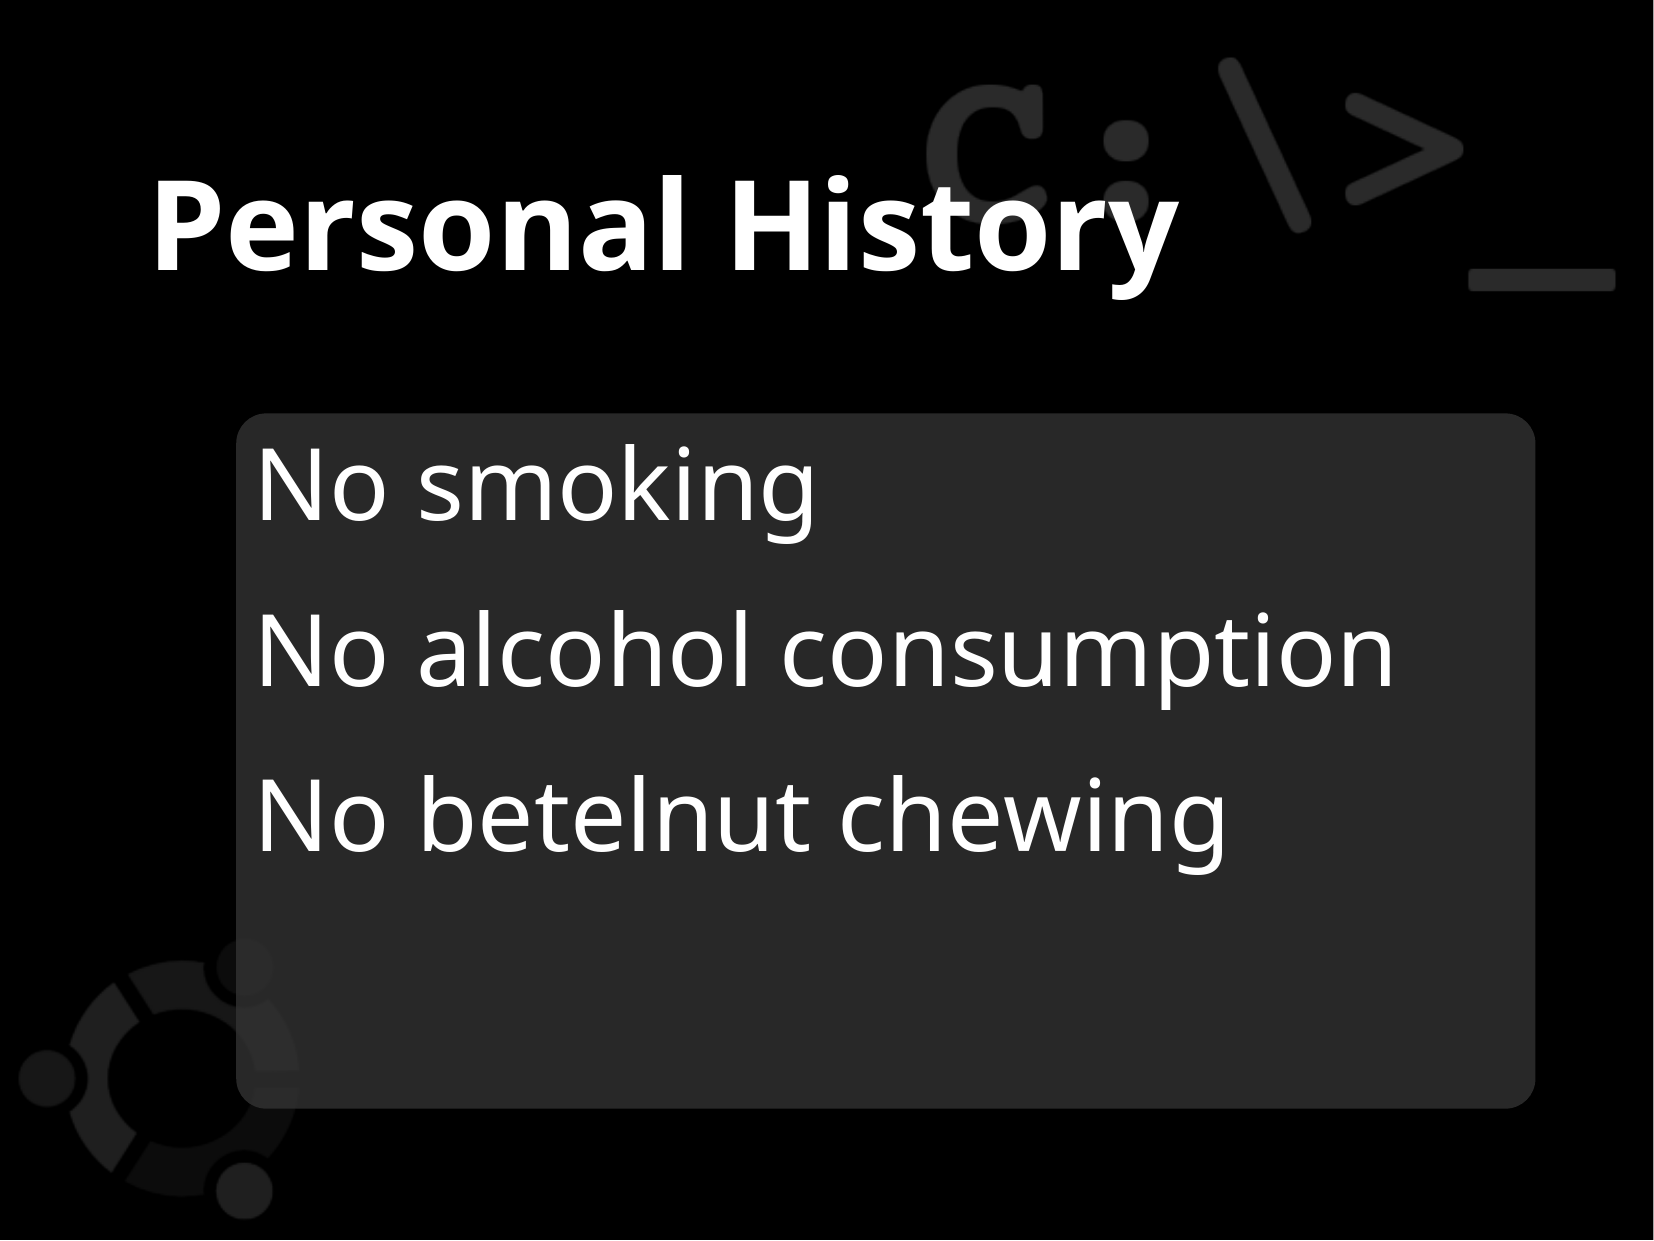

# Personal History
No smoking
No alcohol consumption
No betelnut chewing